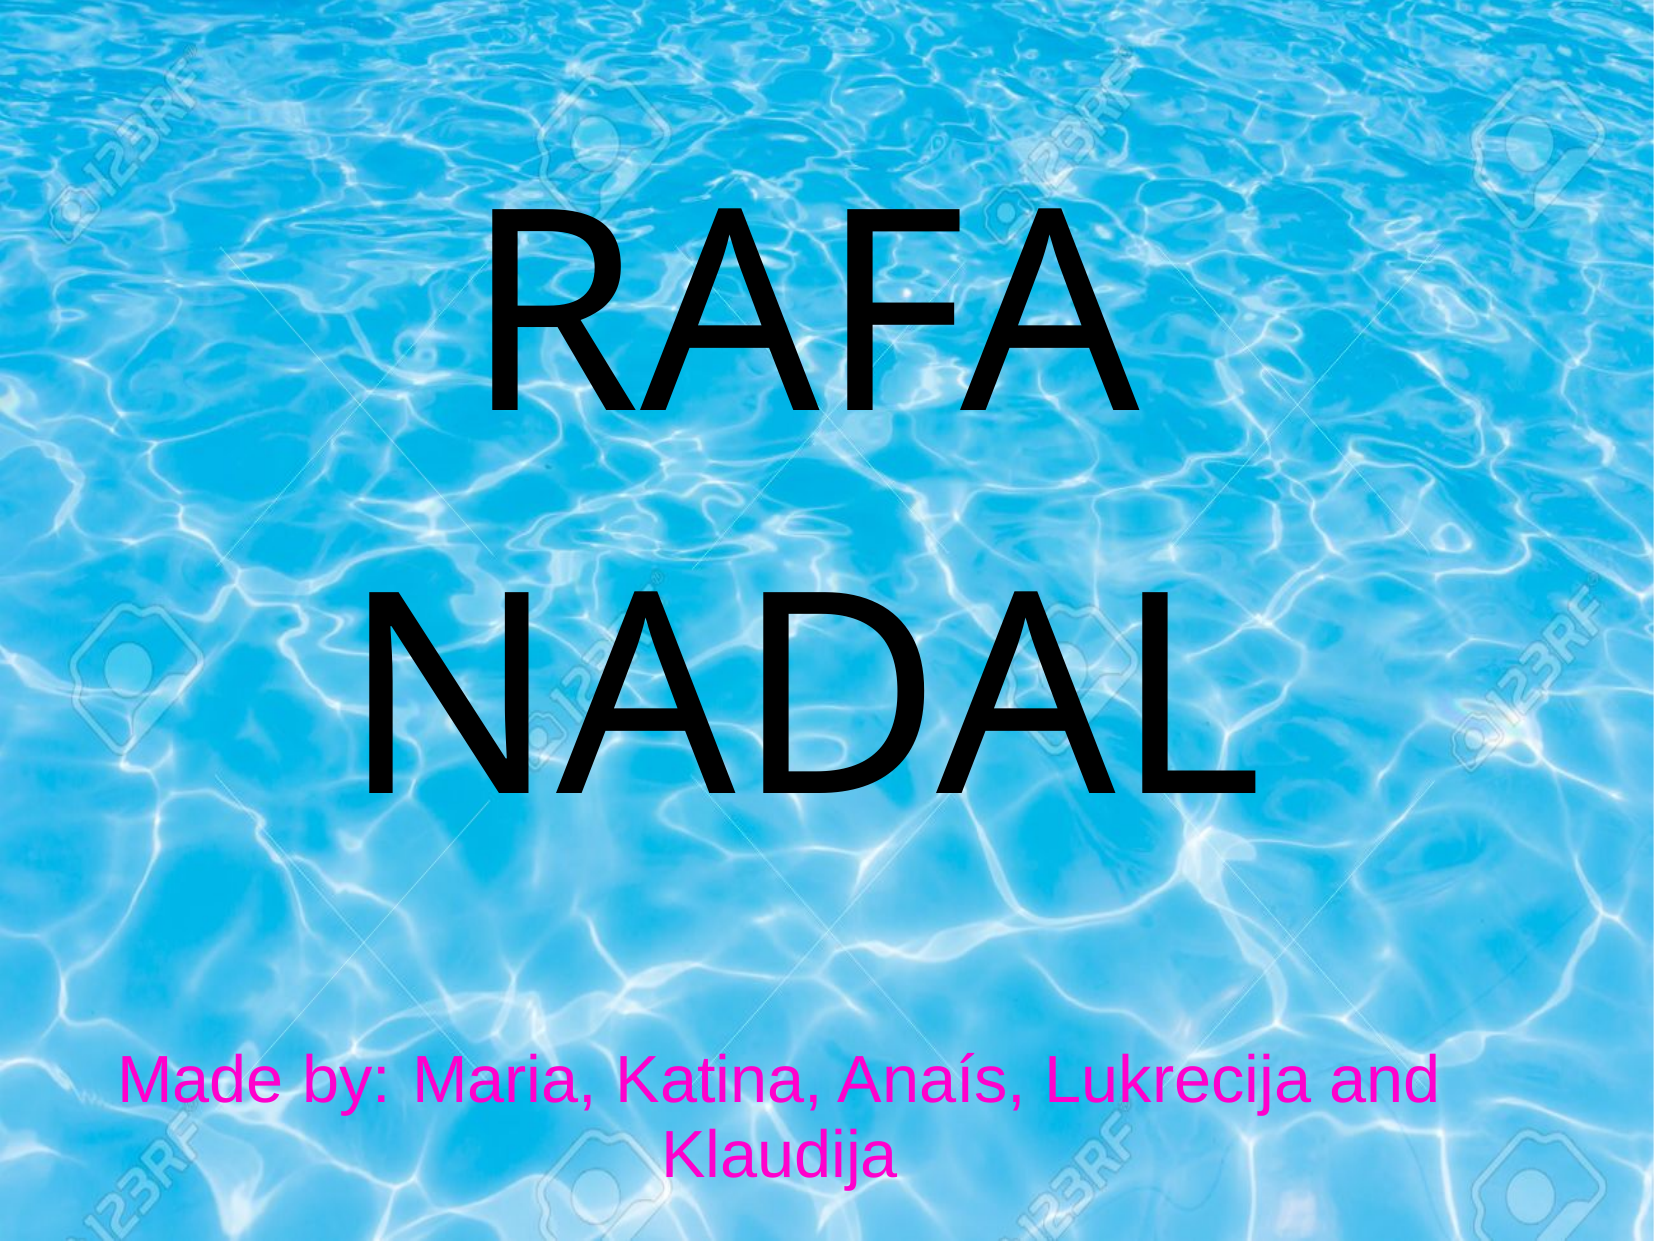

# RAFA NADAL
Made by: 	Maria, Katina, Anaís, Lukrecija and Klaudija